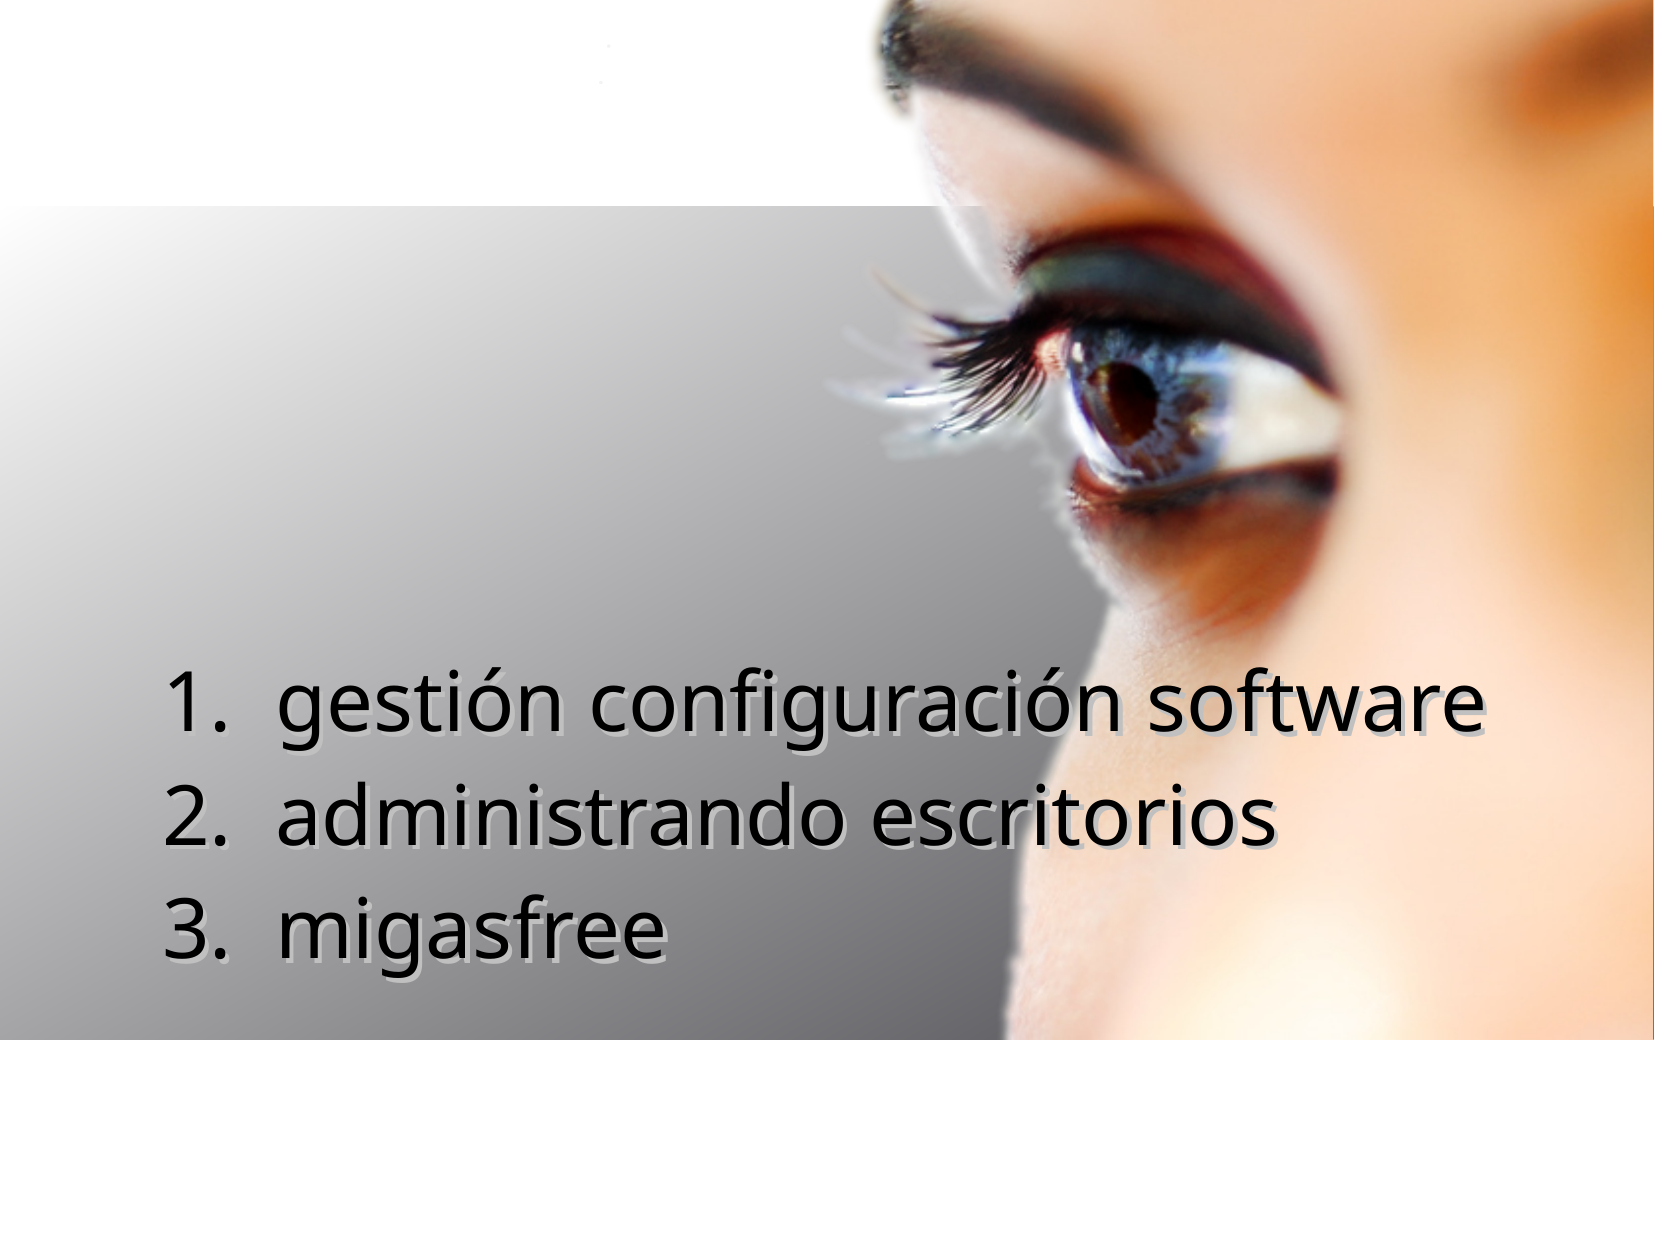

1. gestión configuración software
2. administrando escritorios
3. migasfree